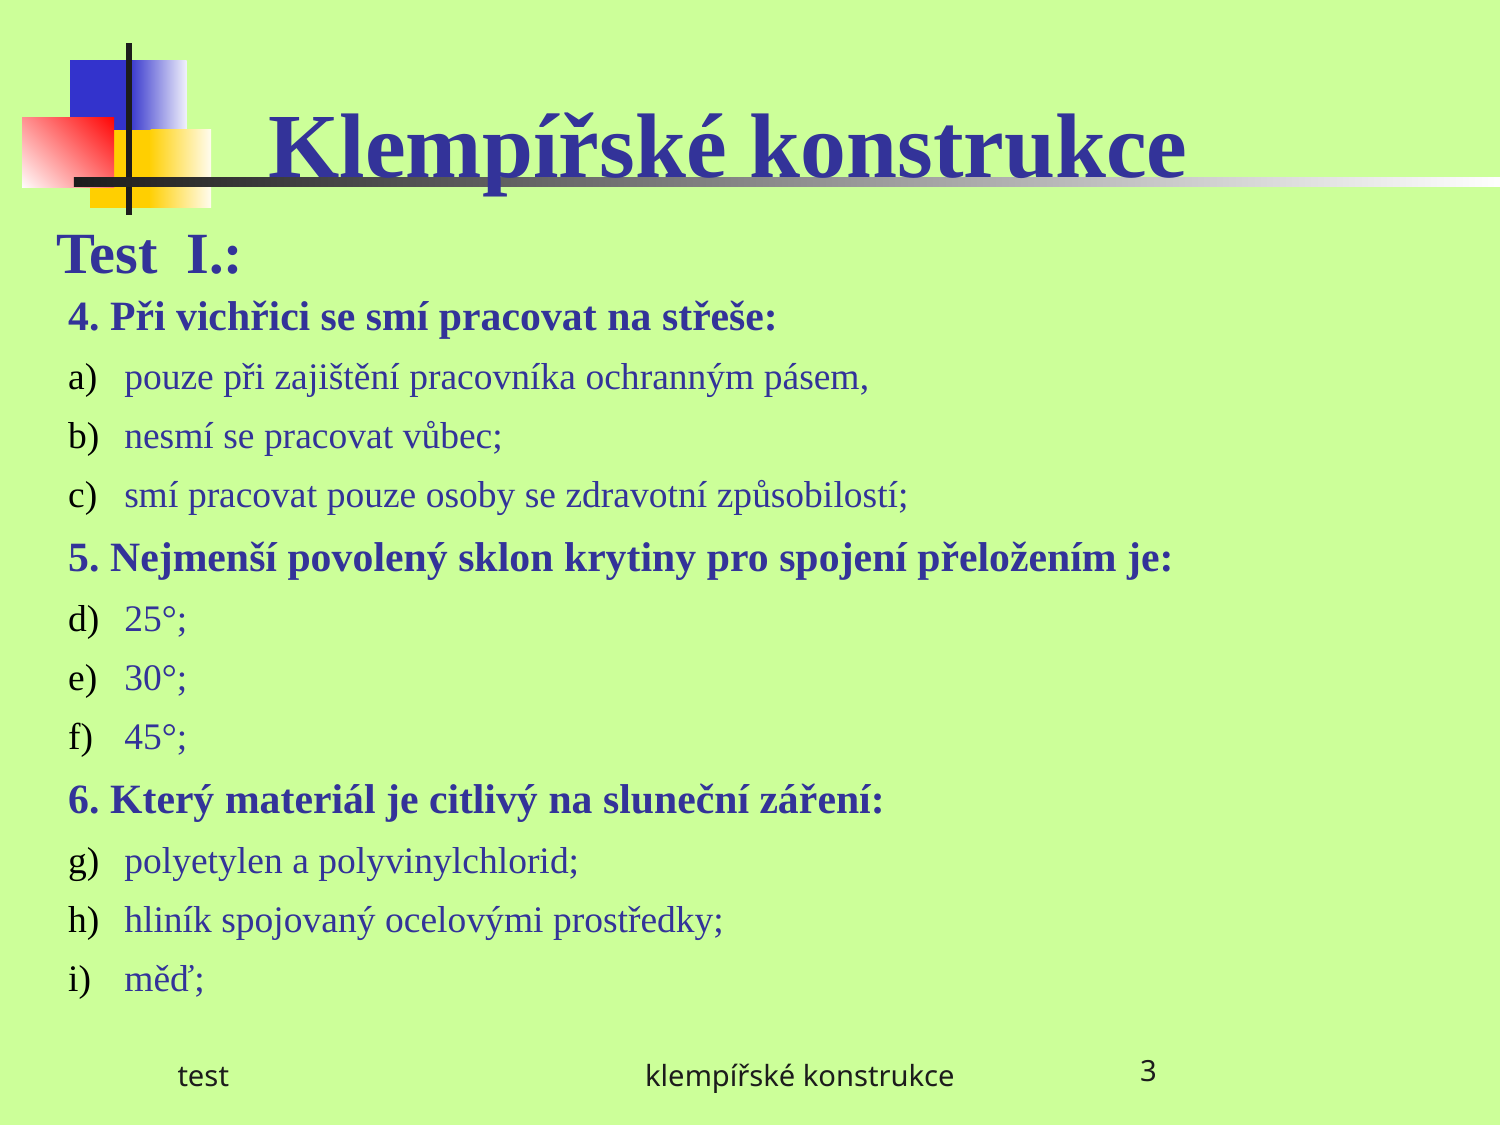

#
Klempířské konstrukce
Test I.:
4. Při vichřici se smí pracovat na střeše:
pouze při zajištění pracovníka ochranným pásem,
nesmí se pracovat vůbec;
smí pracovat pouze osoby se zdravotní způsobilostí;
5. Nejmenší povolený sklon krytiny pro spojení přeložením je:
25°;
30°;
45°;
6. Který materiál je citlivý na sluneční záření:
polyetylen a polyvinylchlorid;
hliník spojovaný ocelovými prostředky;
měď;
test
klempířské konstrukce